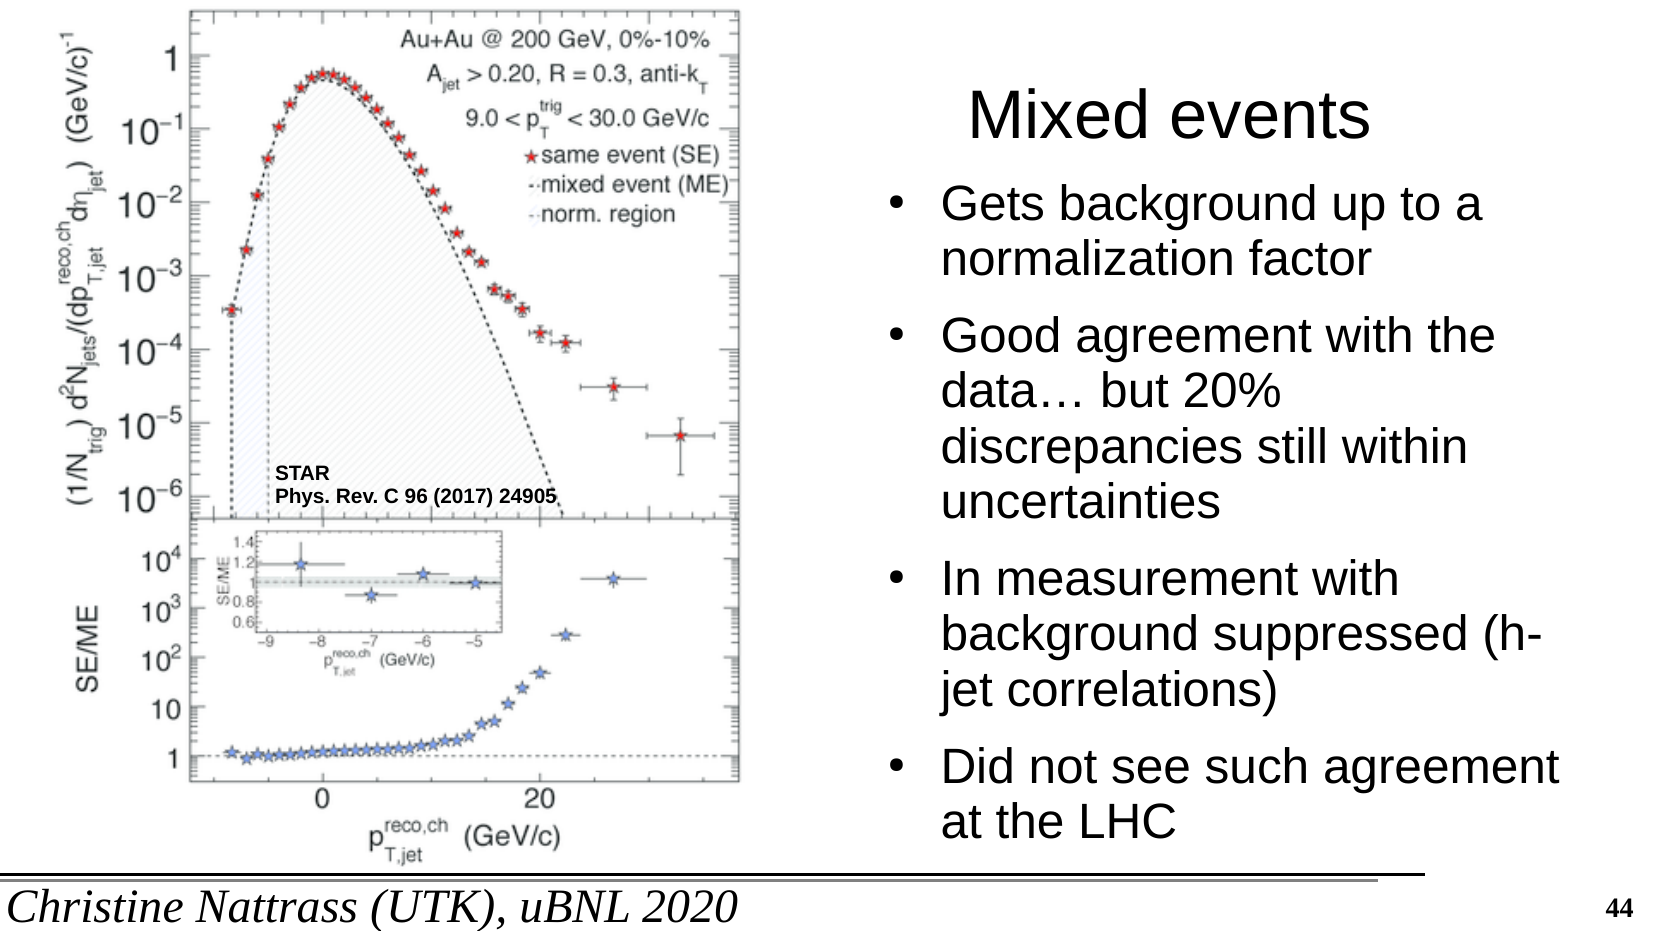

# Mixed events
Gets background up to a normalization factor
Good agreement with the data… but 20% discrepancies still within uncertainties
In measurement with background suppressed (h-jet correlations)
Did not see such agreement at the LHC
STAR
Phys. Rev. C 96 (2017) 24905